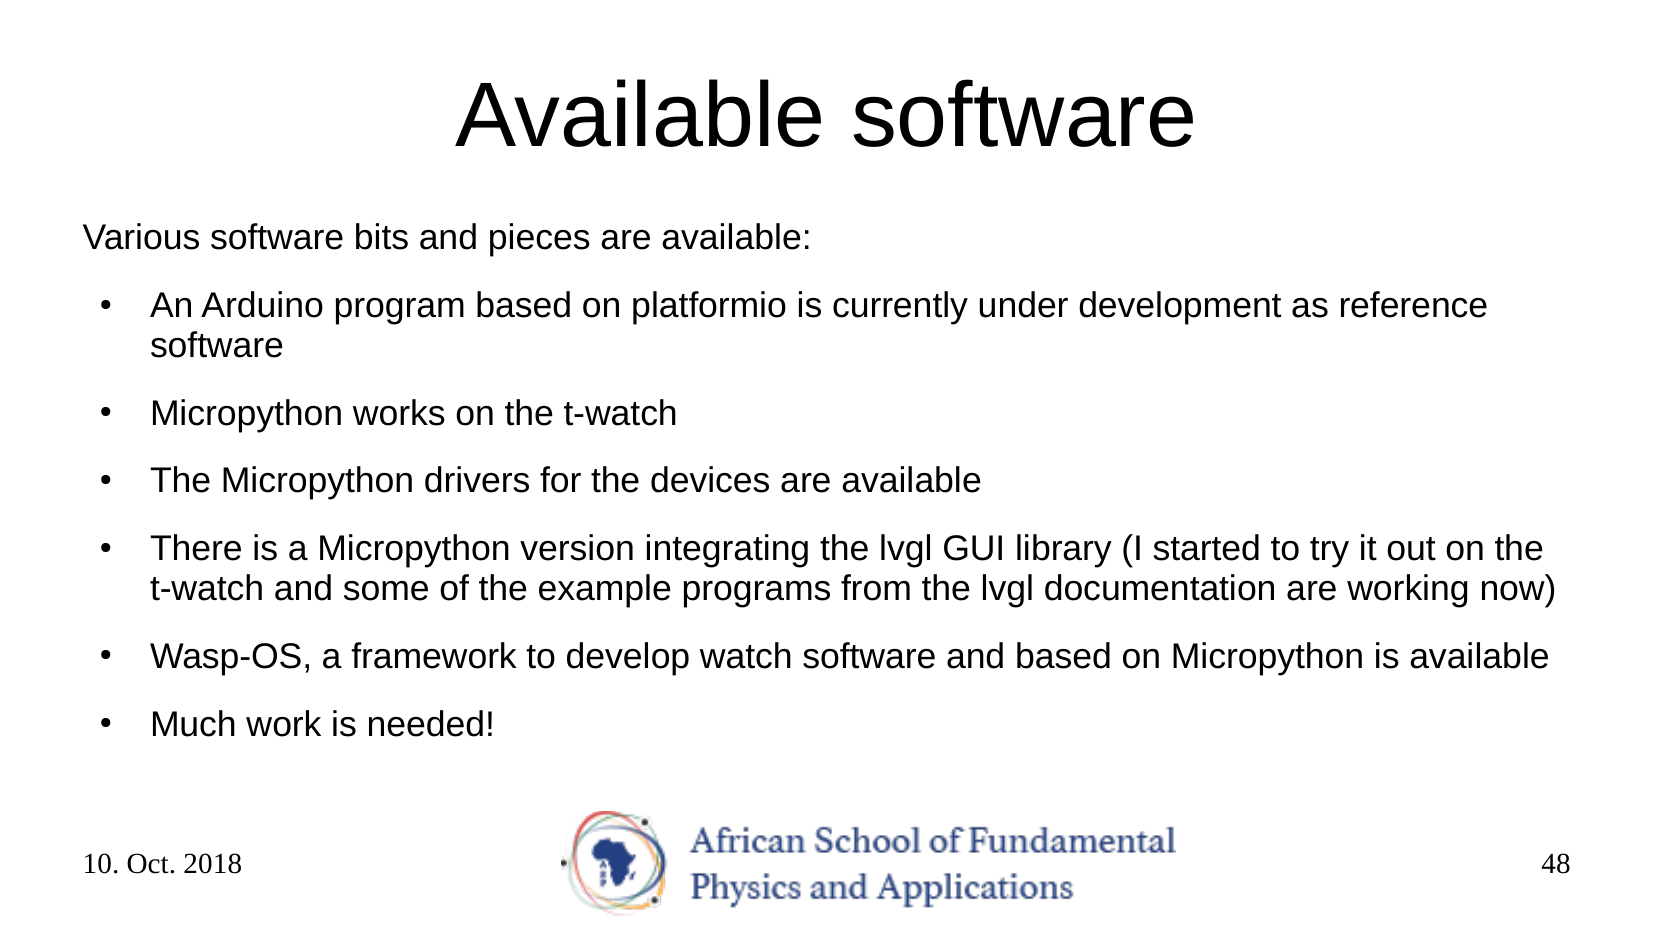

# Available software
Various software bits and pieces are available:
An Arduino program based on platformio is currently under development as reference software
Micropython works on the t-watch
The Micropython drivers for the devices are available
There is a Micropython version integrating the lvgl GUI library (I started to try it out on the t-watch and some of the example programs from the lvgl documentation are working now)
Wasp-OS, a framework to develop watch software and based on Micropython is available
Much work is needed!
10. Oct. 2018
48